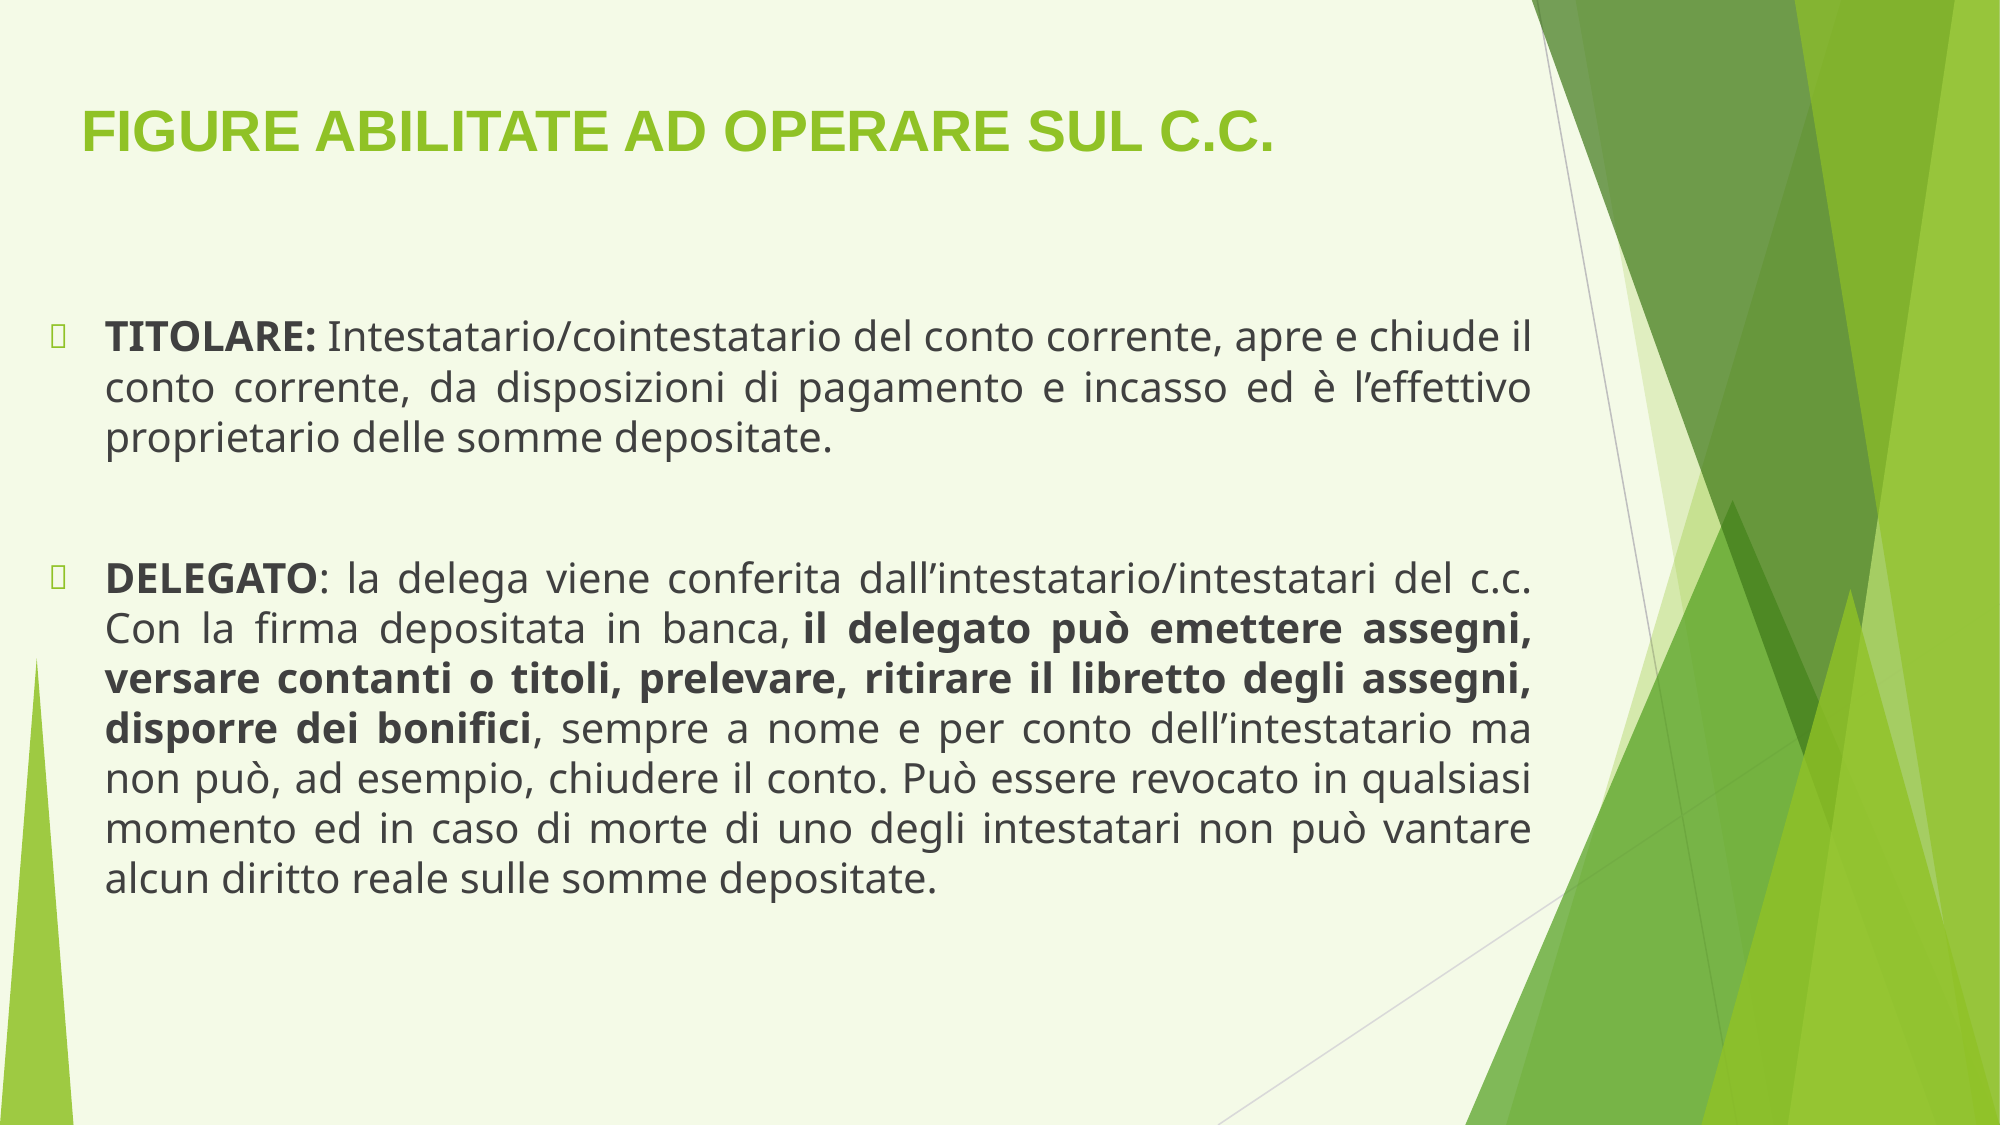

# FIGURE ABILITATE AD OPERARE SUL C.C.
TITOLARE: Intestatario/cointestatario del conto corrente, apre e chiude il conto corrente, da disposizioni di pagamento e incasso ed è l’effettivo proprietario delle somme depositate.
DELEGATO: la delega viene conferita dall’intestatario/intestatari del c.c. Con la firma depositata in banca, il delegato può emettere assegni, versare contanti o titoli, prelevare, ritirare il libretto degli assegni, disporre dei bonifici, sempre a nome e per conto dell’intestatario ma non può, ad esempio, chiudere il conto. Può essere revocato in qualsiasi momento ed in caso di morte di uno degli intestatari non può vantare alcun diritto reale sulle somme depositate.